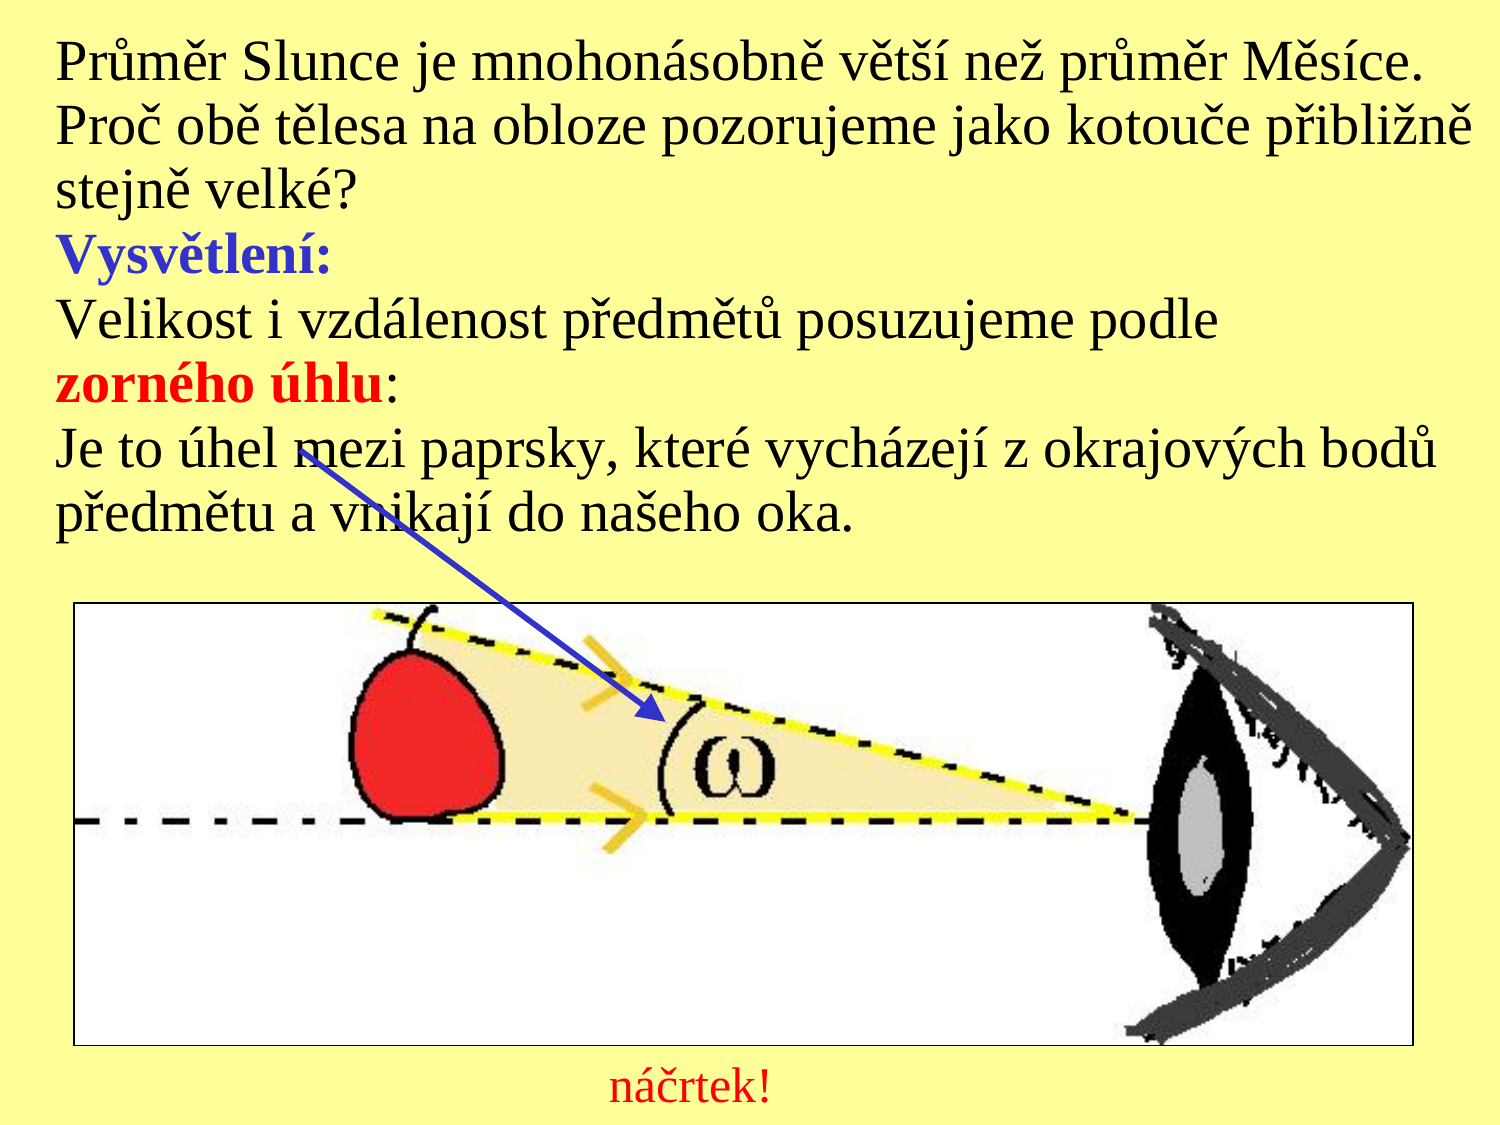

Průměr Slunce je mnohonásobně větší než průměr Měsíce.
Proč obě tělesa na obloze pozorujeme jako kotouče přibližně
stejně velké?
Vysvětlení:
Velikost i vzdálenost předmětů posuzujeme podle
zorného úhlu:
Je to úhel mezi paprsky, které vycházejí z okrajových bodů
předmětu a vnikají do našeho oka.
náčrtek!